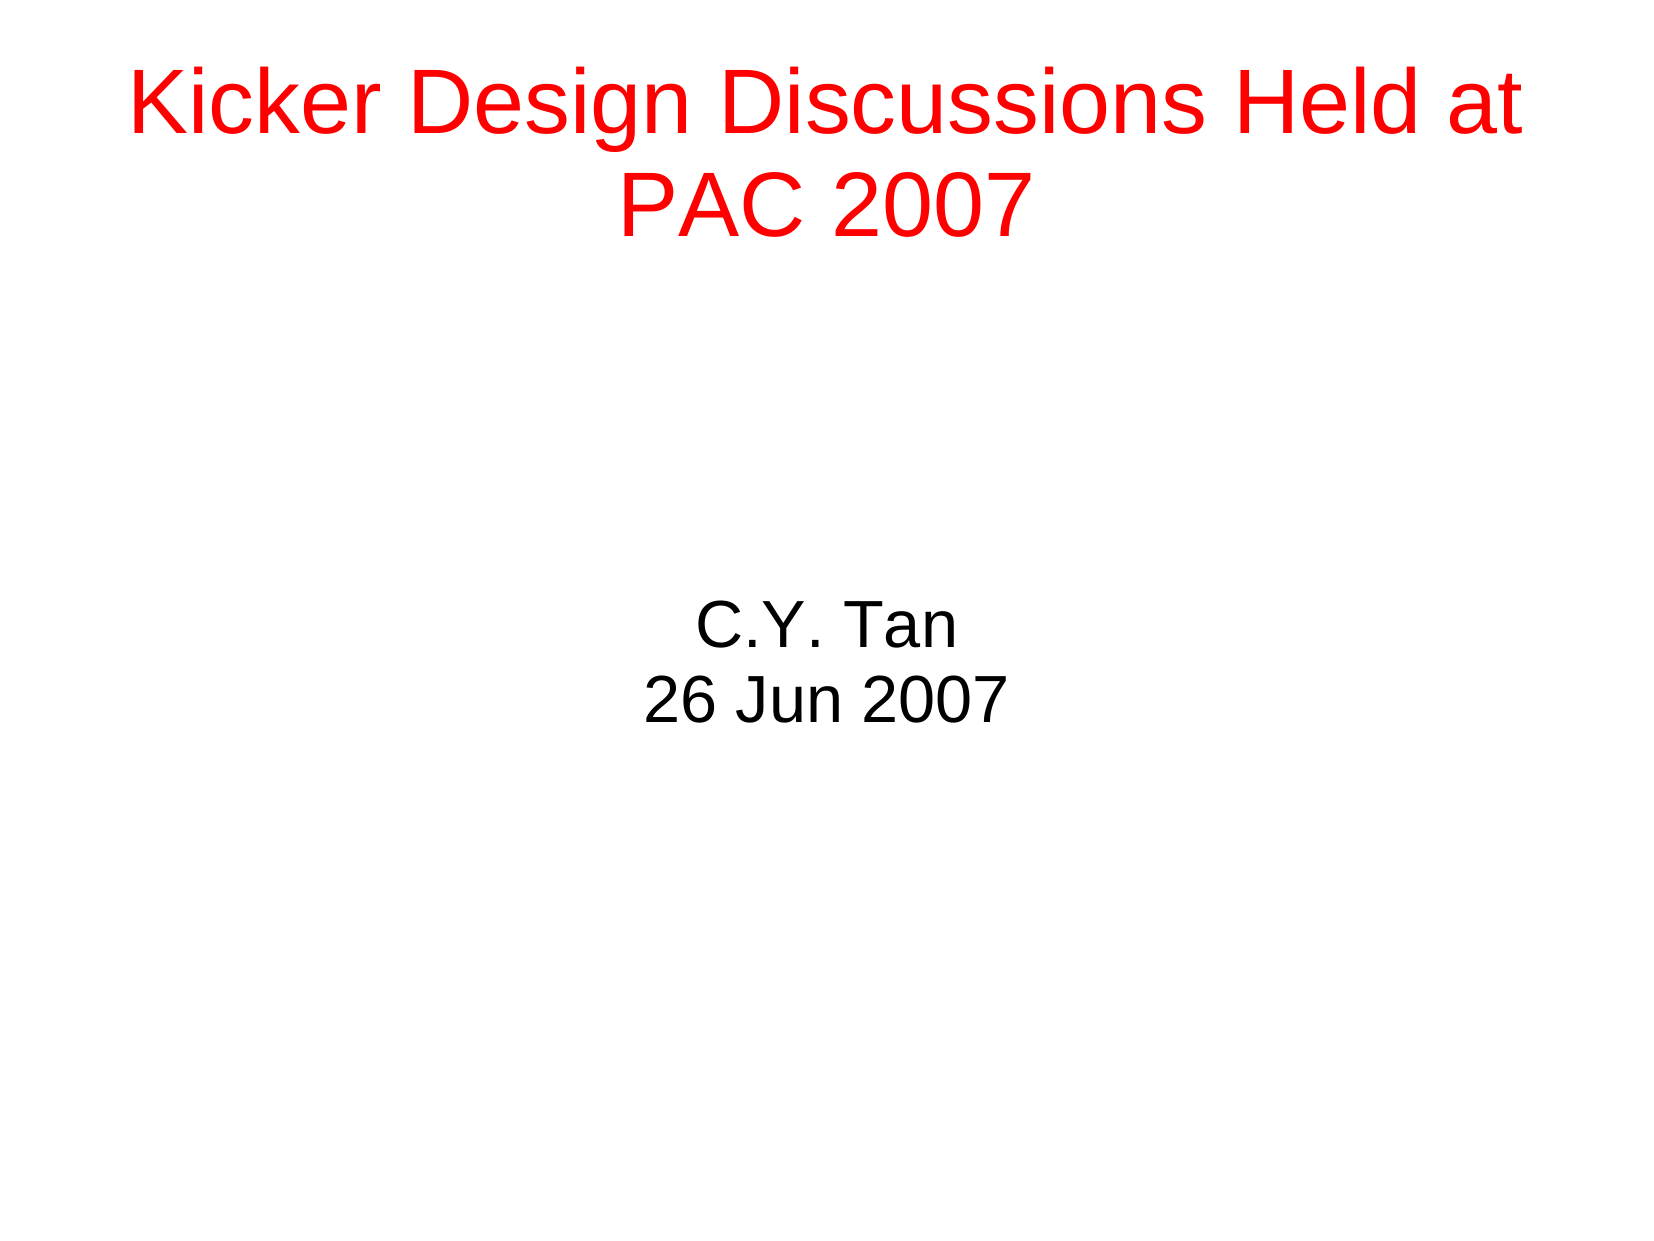

# Kicker Design Discussions Held at PAC 2007
C.Y. Tan
26 Jun 2007